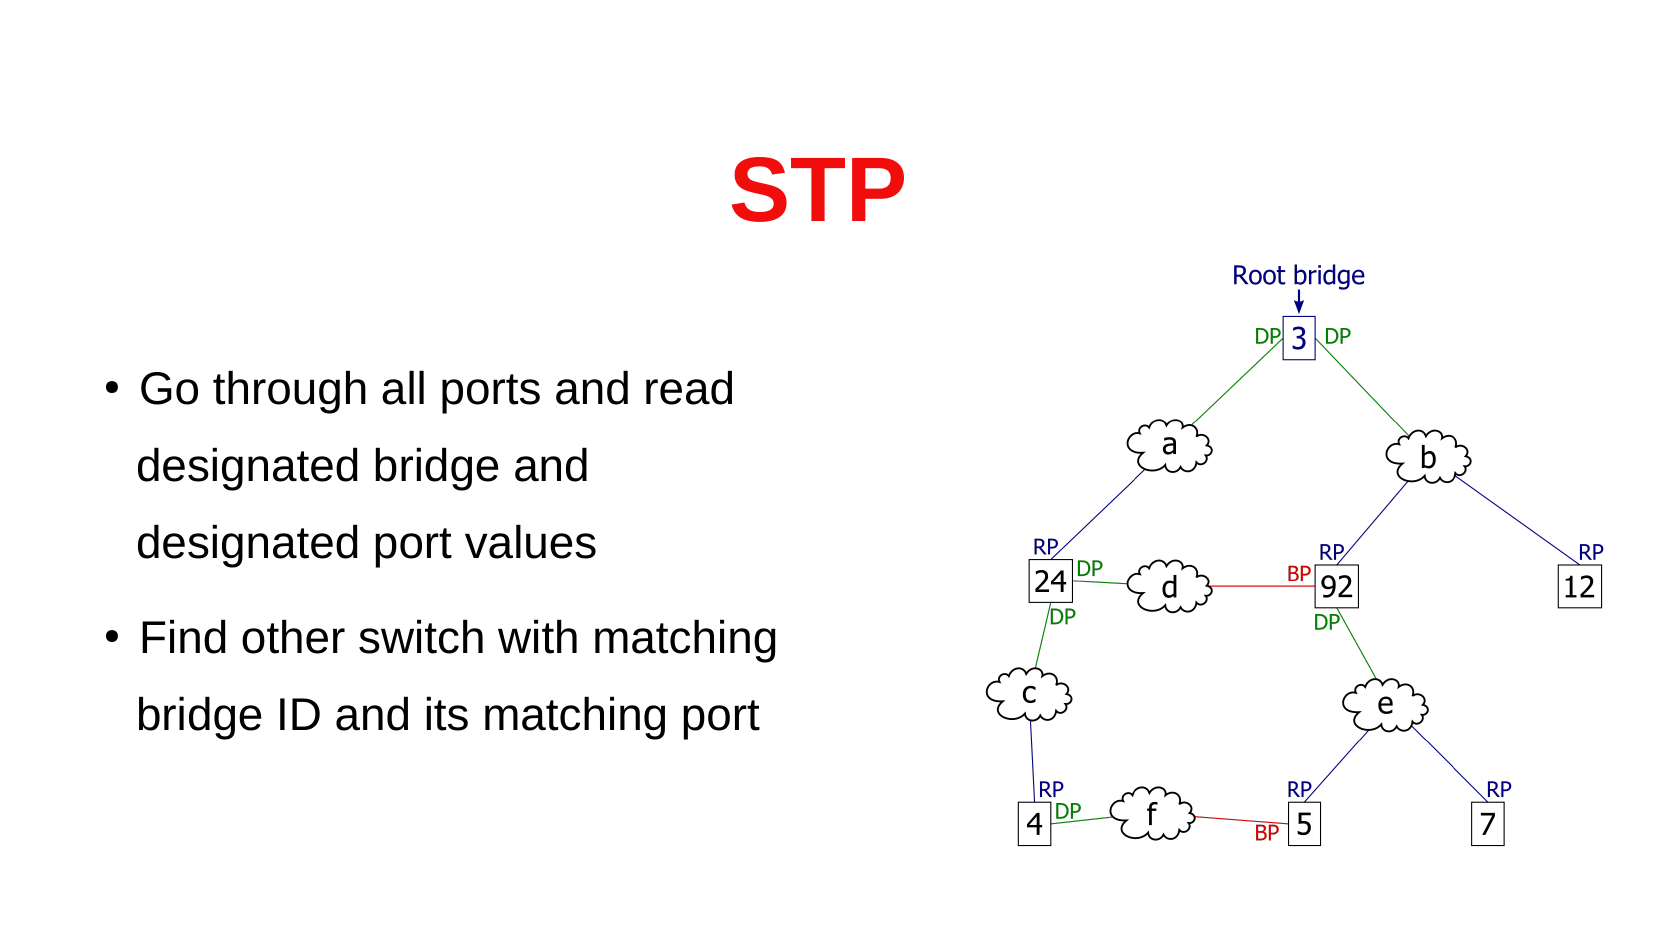

# STP
Go through all ports and read designated bridge and designated port values
Find other switch with matching bridge ID and its matching port